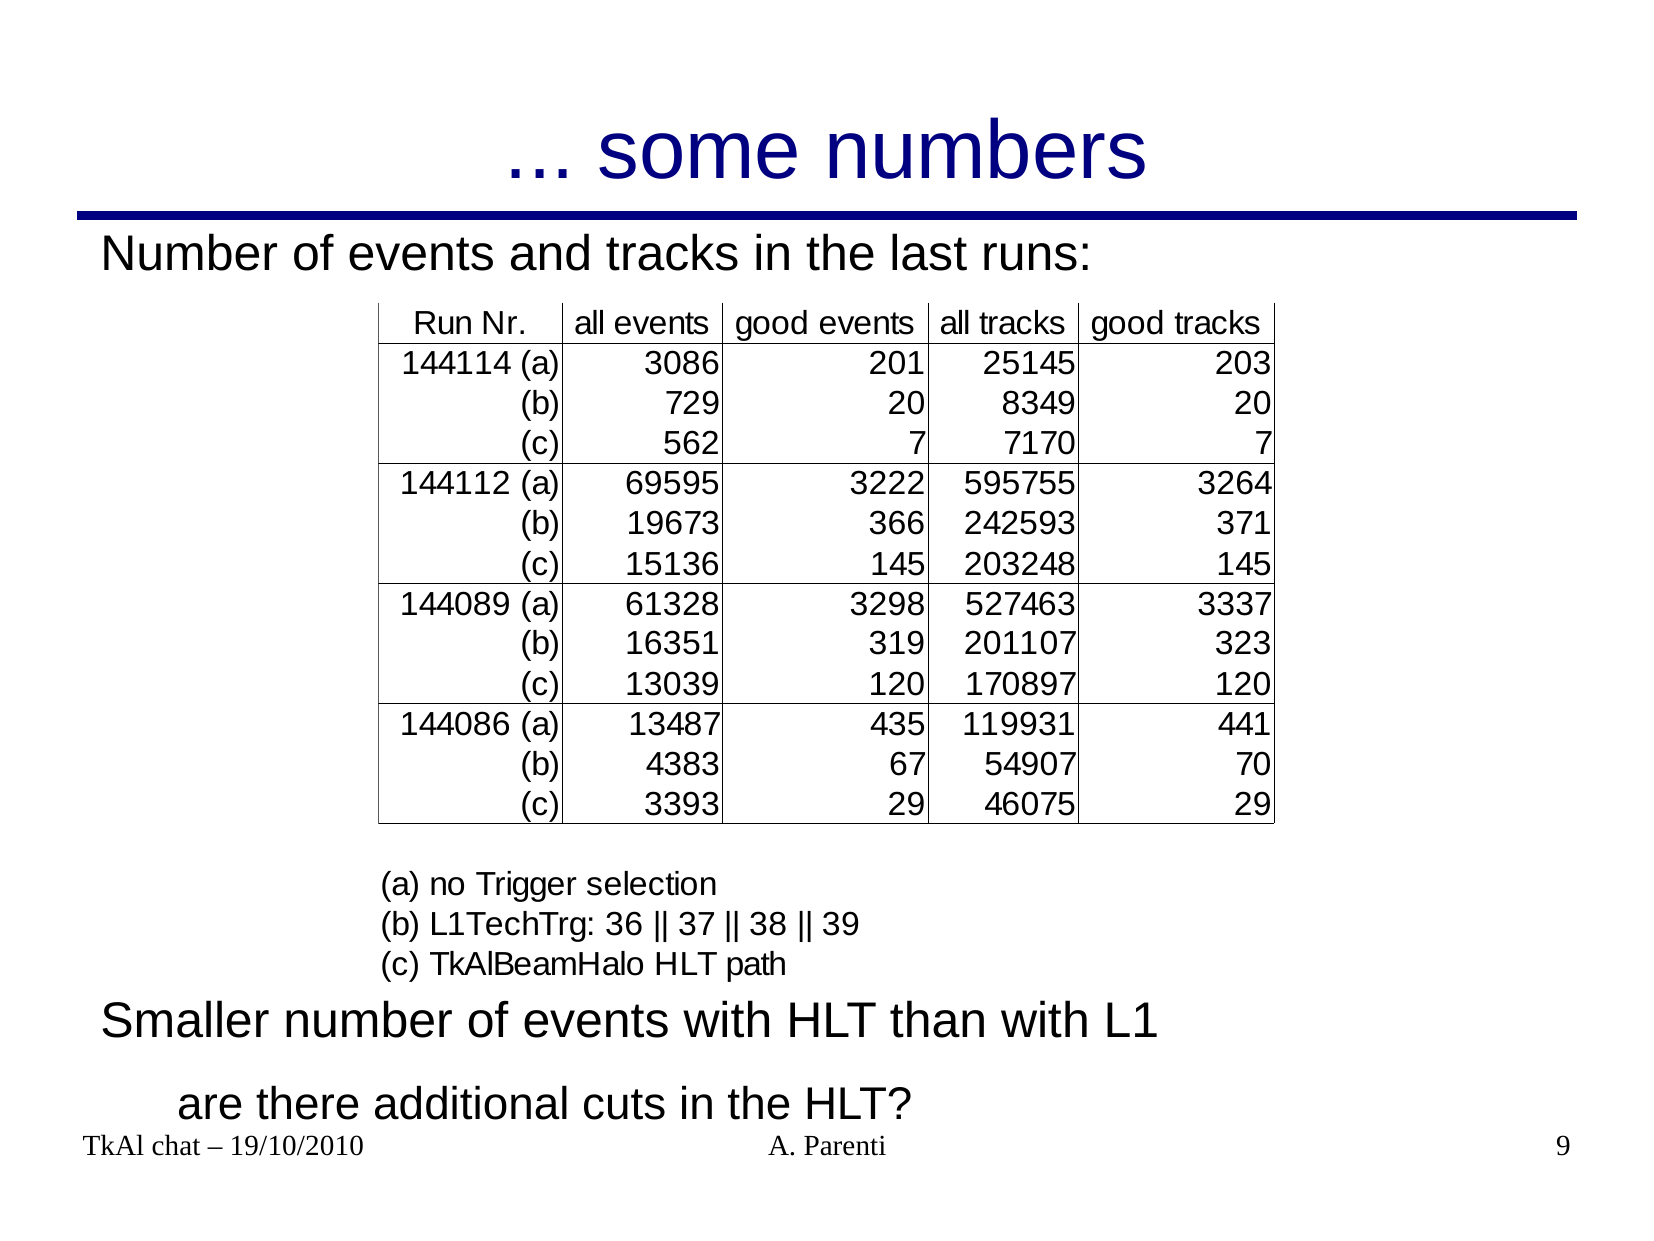

# ... some numbers
Number of events and tracks in the last runs:
Smaller number of events with HLT than with L1
are there additional cuts in the HLT?
9